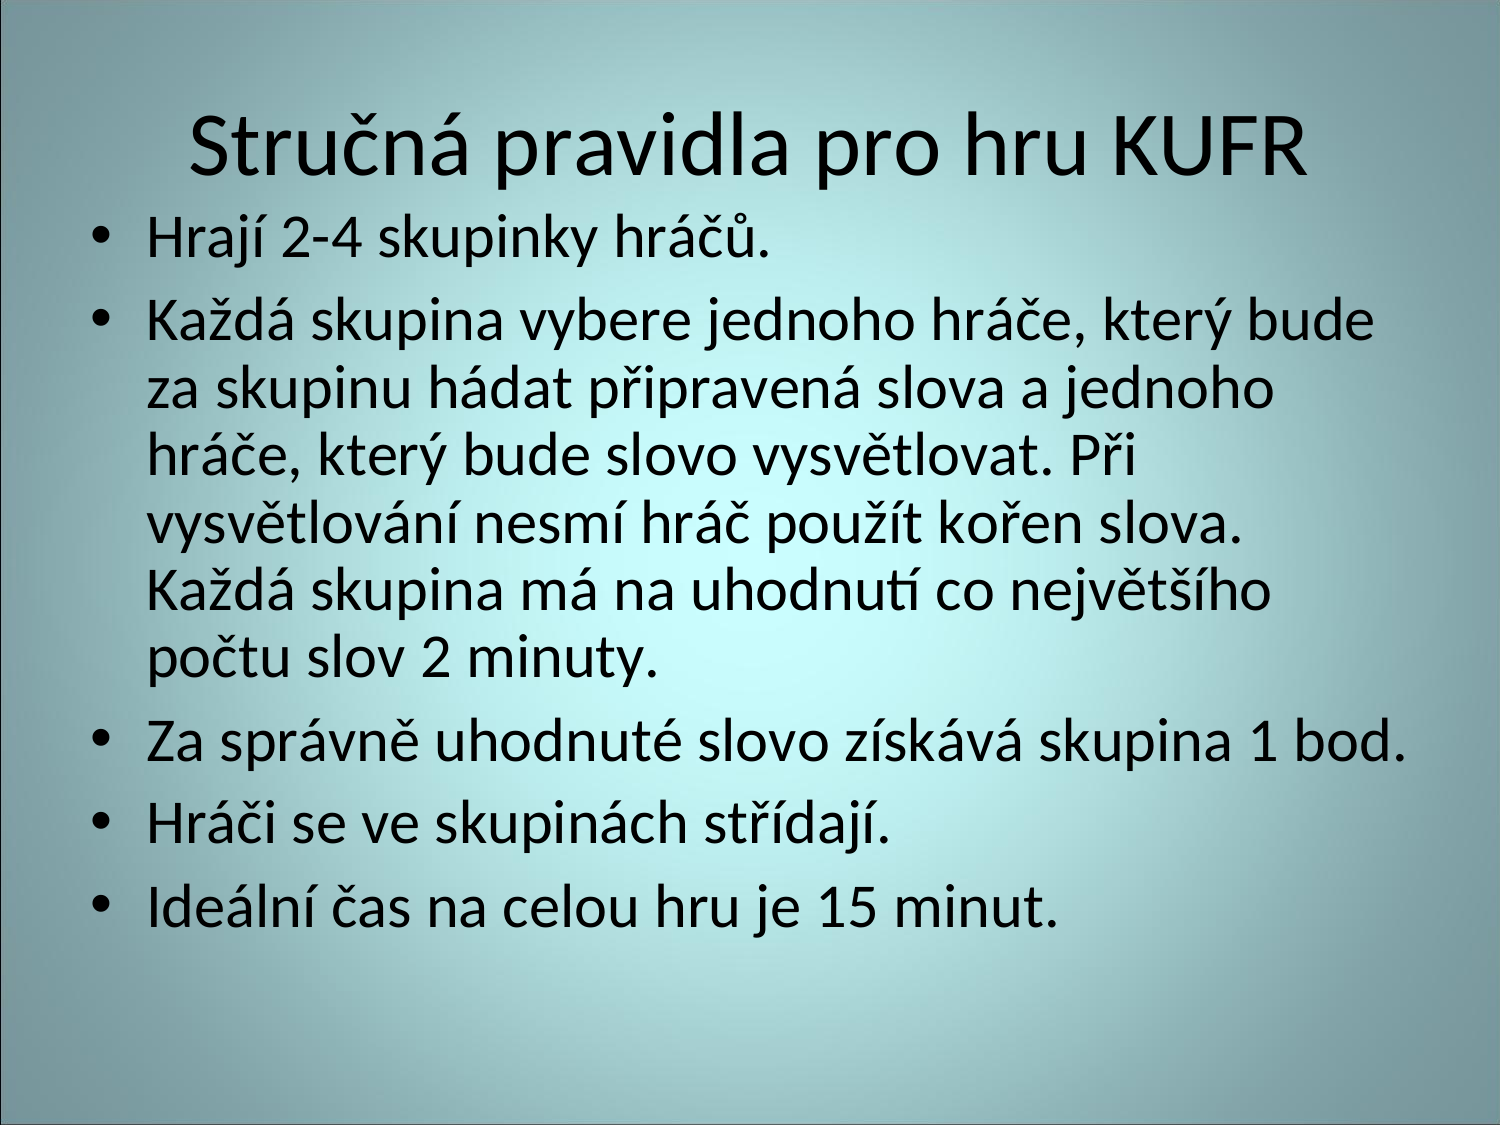

# Stručná pravidla pro hru KUFR
Hrají 2-4 skupinky hráčů.
Každá skupina vybere jednoho hráče, který bude za skupinu hádat připravená slova a jednoho hráče, který bude slovo vysvětlovat. Při vysvětlování nesmí hráč použít kořen slova. Každá skupina má na uhodnutí co největšího počtu slov 2 minuty.
Za správně uhodnuté slovo získává skupina 1 bod.
Hráči se ve skupinách střídají.
Ideální čas na celou hru je 15 minut.